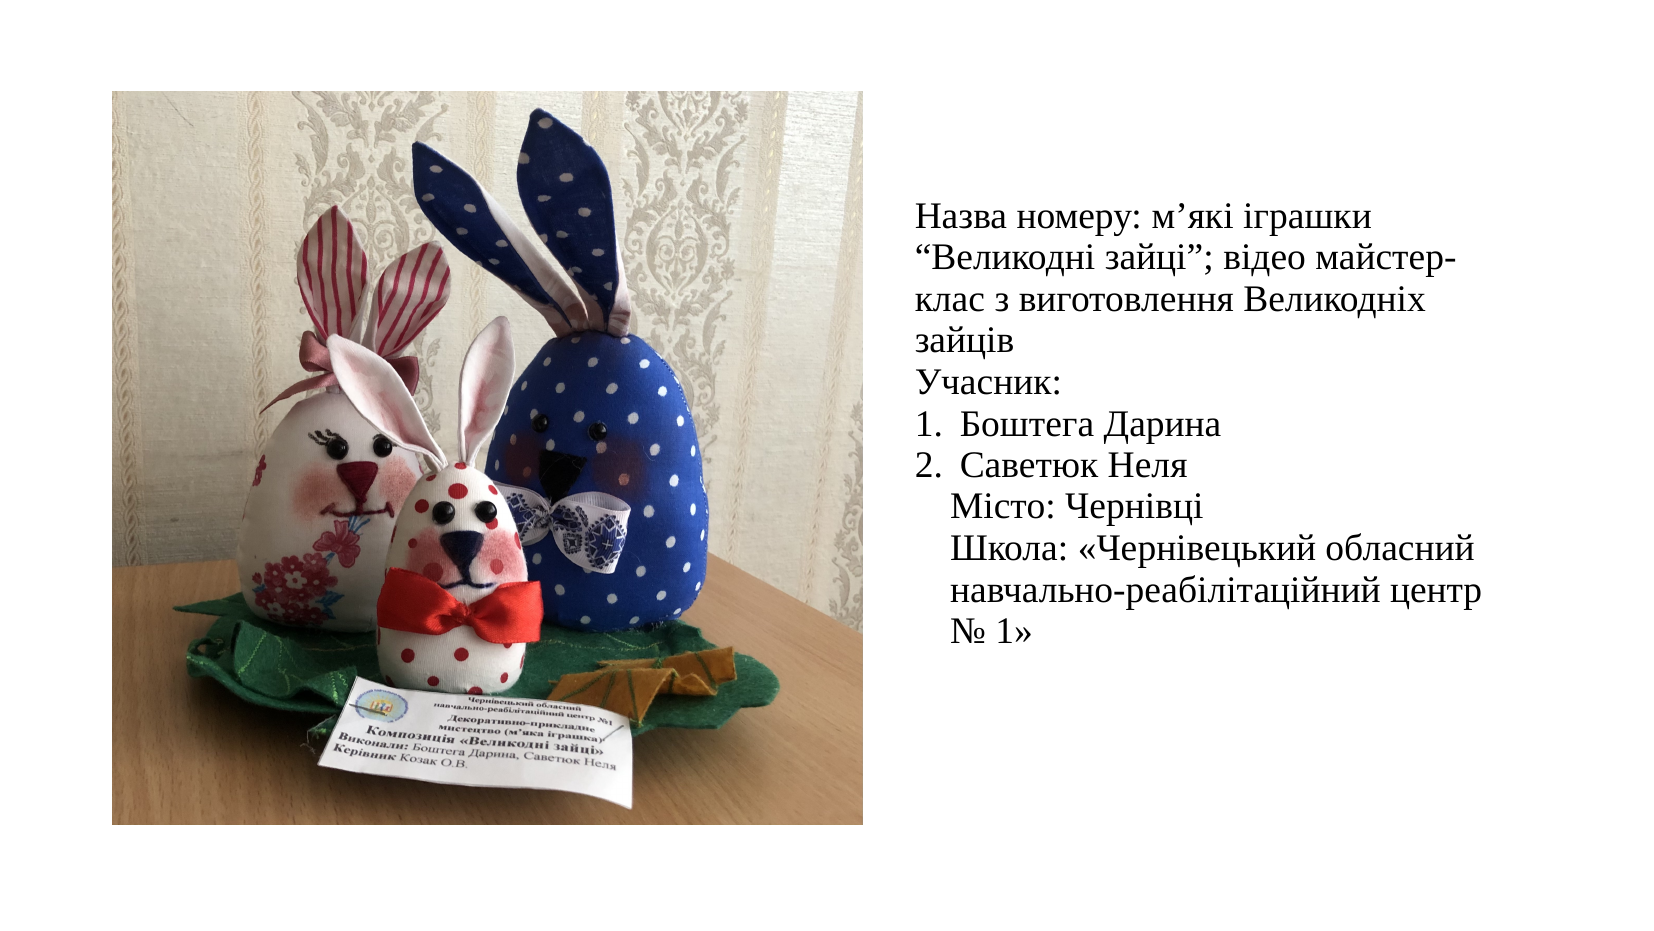

Назва номеру: м’які іграшки “Великодні зайці”; відео майстер-клас з виготовлення Великодніх зайців
Учасник:
 Боштега Дарина
 Саветюк Неля
Місто: Чернівці
Школа: «Чернівецький обласний навчально-реабілітаційний центр № 1»